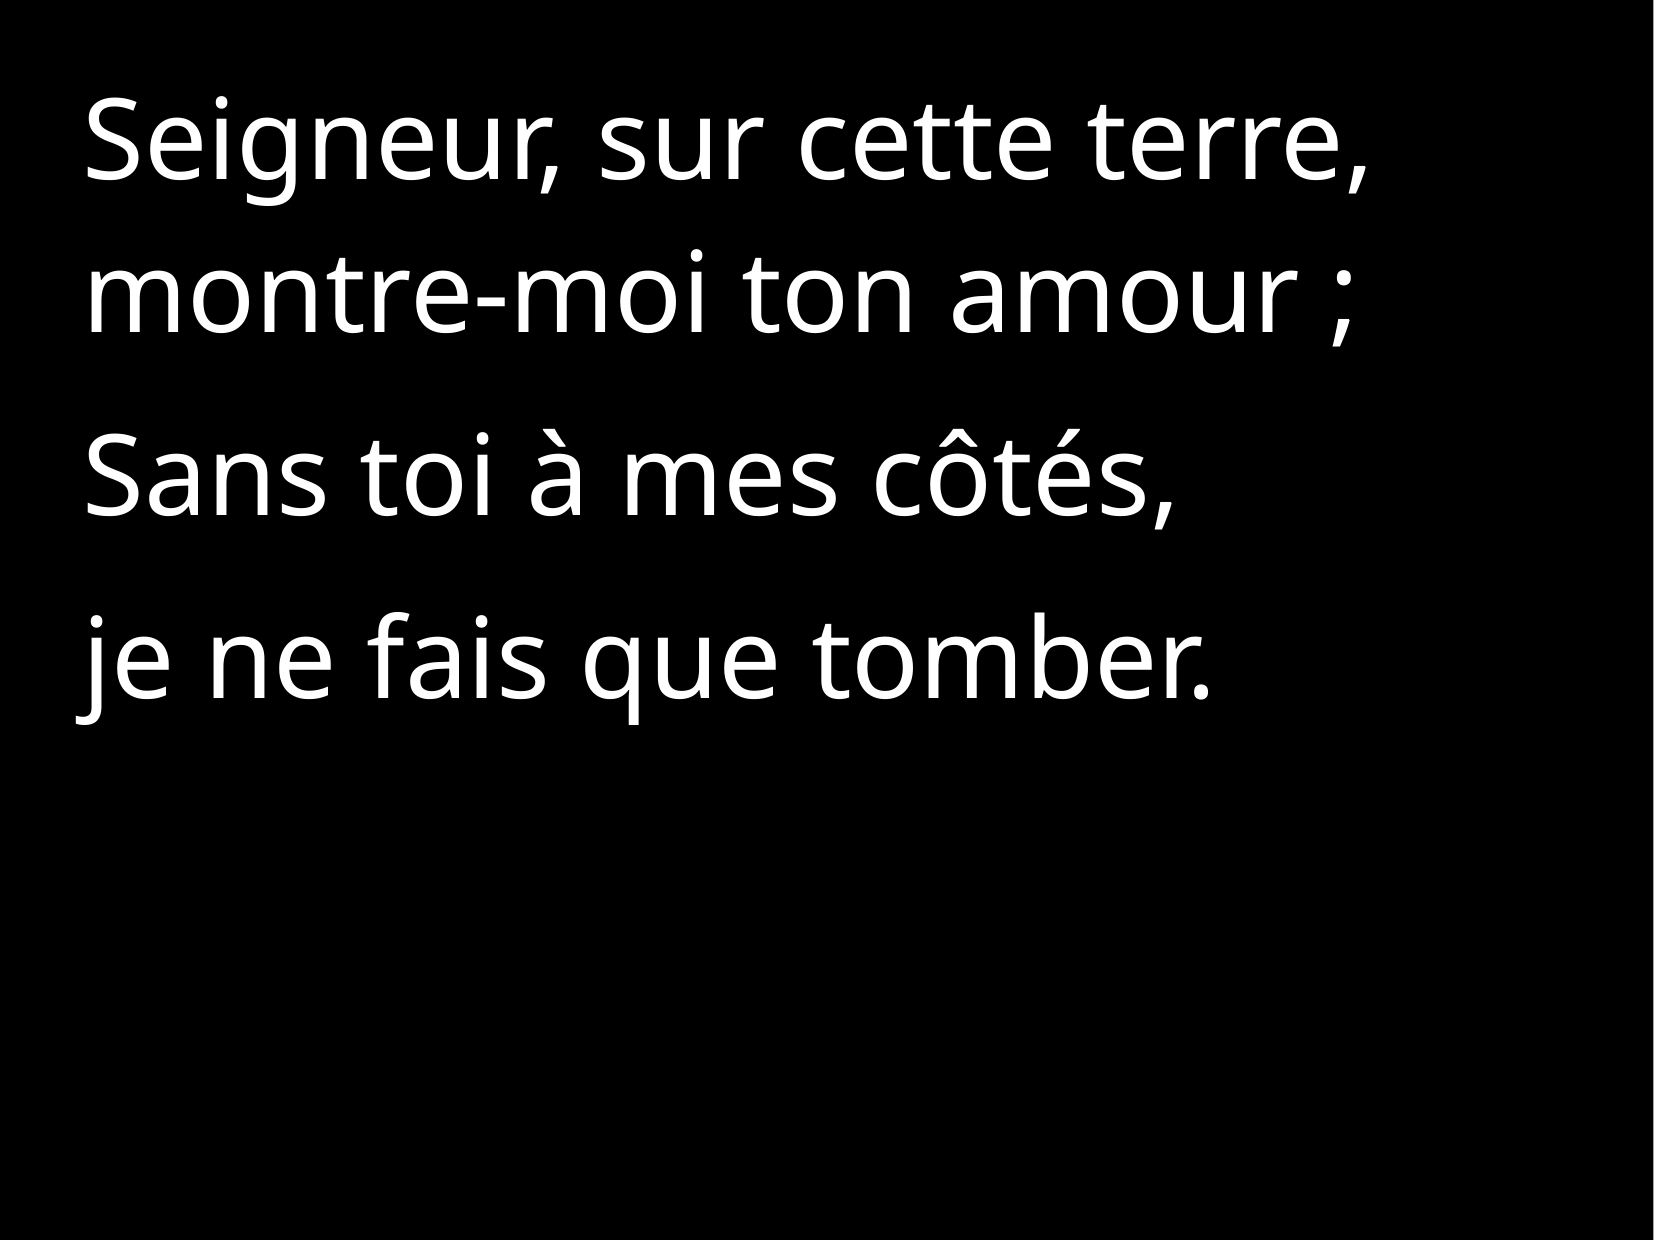

# Seigneur, sur cette terre, montre-moi ton amour ;
Sans toi à mes côtés,
je ne fais que tomber.